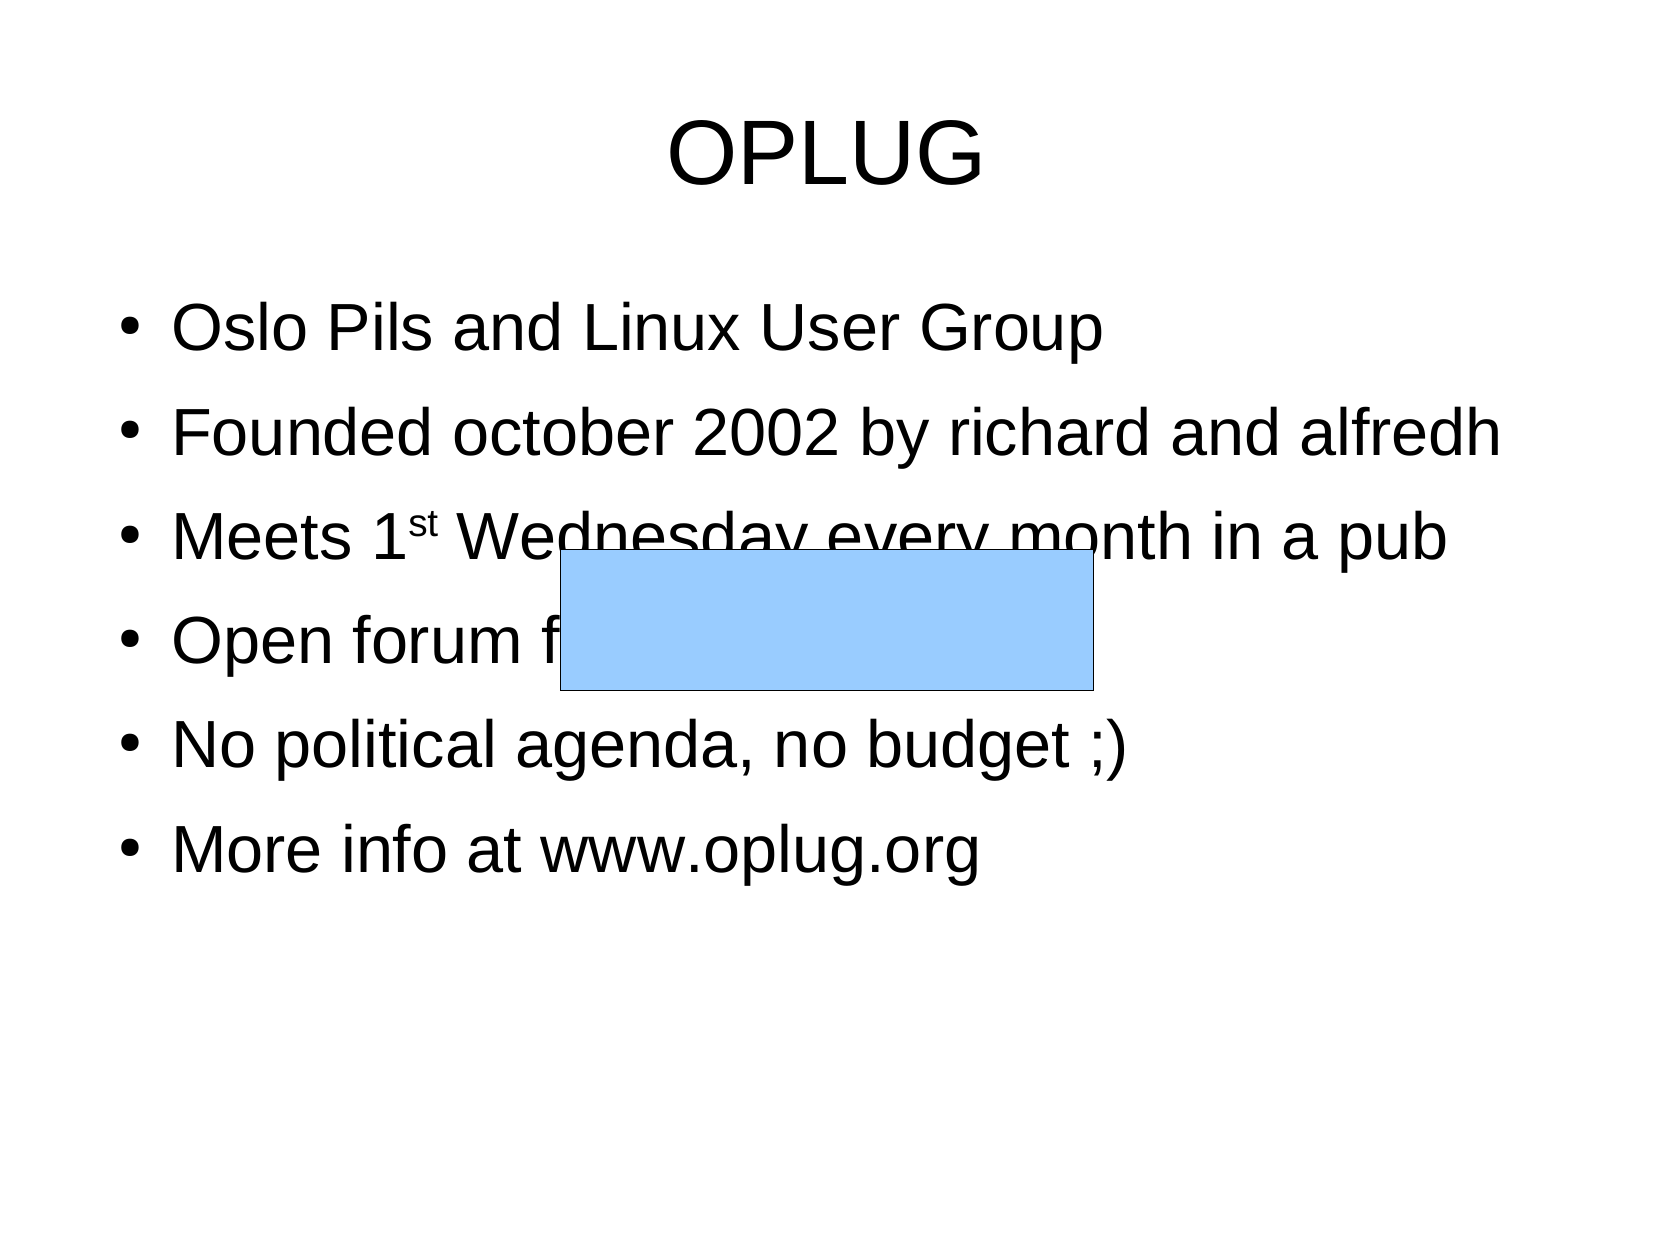

# OPLUG
Oslo Pils and Linux User Group
Founded october 2002 by richard and alfredh
Meets 1st Wednesday every month in a pub
Open forum for creative ideas
No political agenda, no budget ;)
More info at www.oplug.org